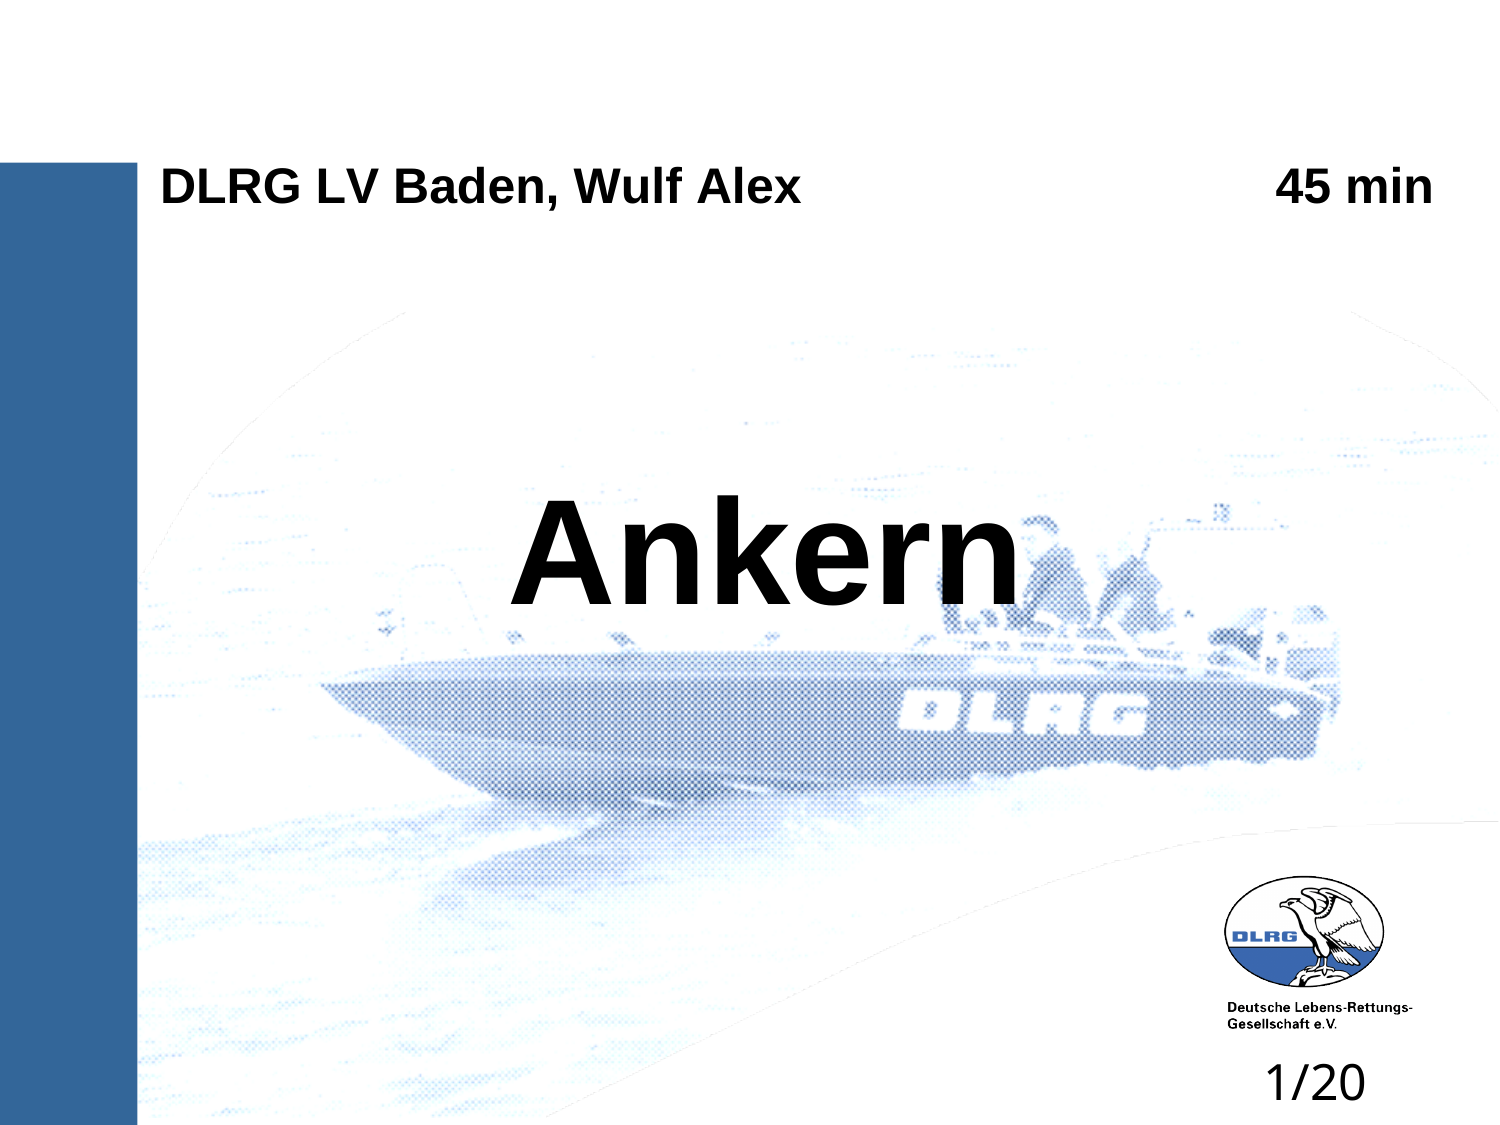

DLRG LV Baden, Wulf Alex 45 min
# Ankern